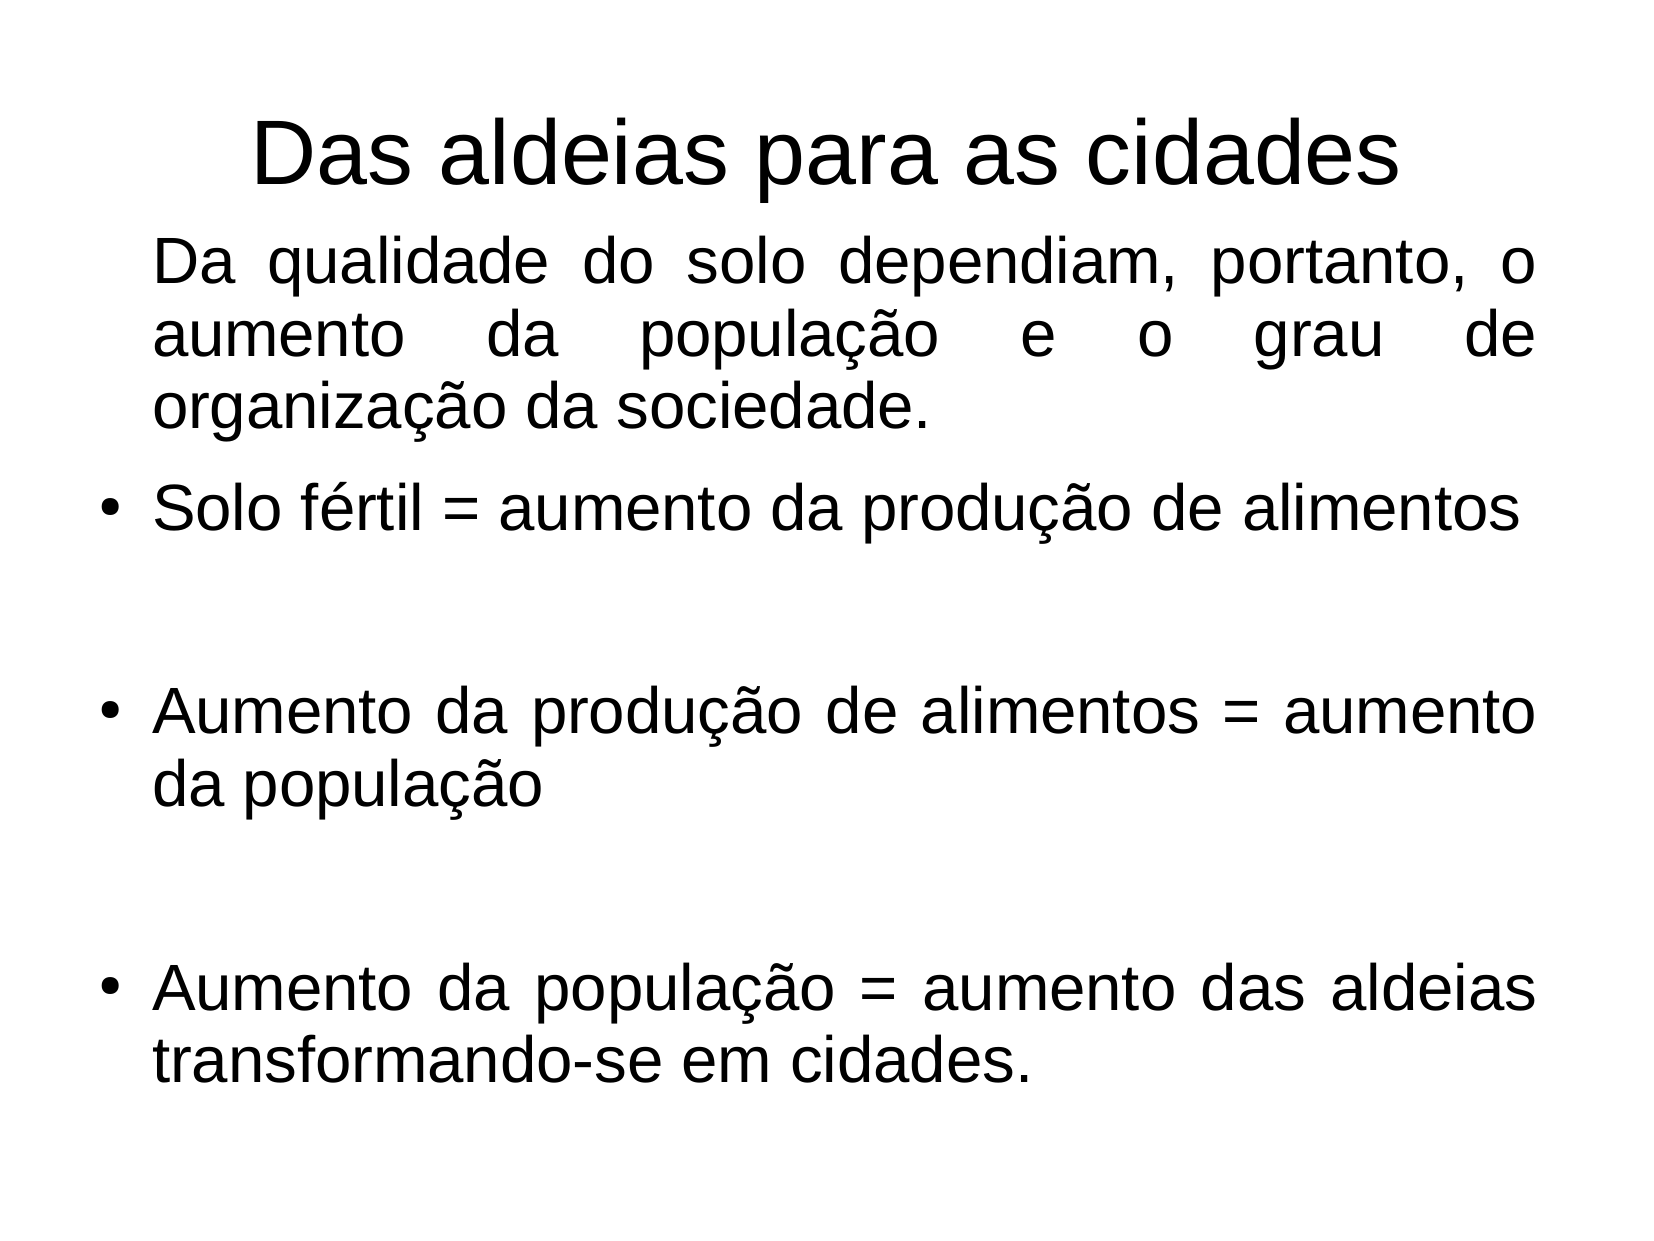

# Das aldeias para as cidades
Da qualidade do solo dependiam, portanto, o aumento da população e o grau de organização da sociedade.
Solo fértil = aumento da produção de alimentos
Aumento da produção de alimentos = aumento da população
Aumento da população = aumento das aldeias transformando-se em cidades.